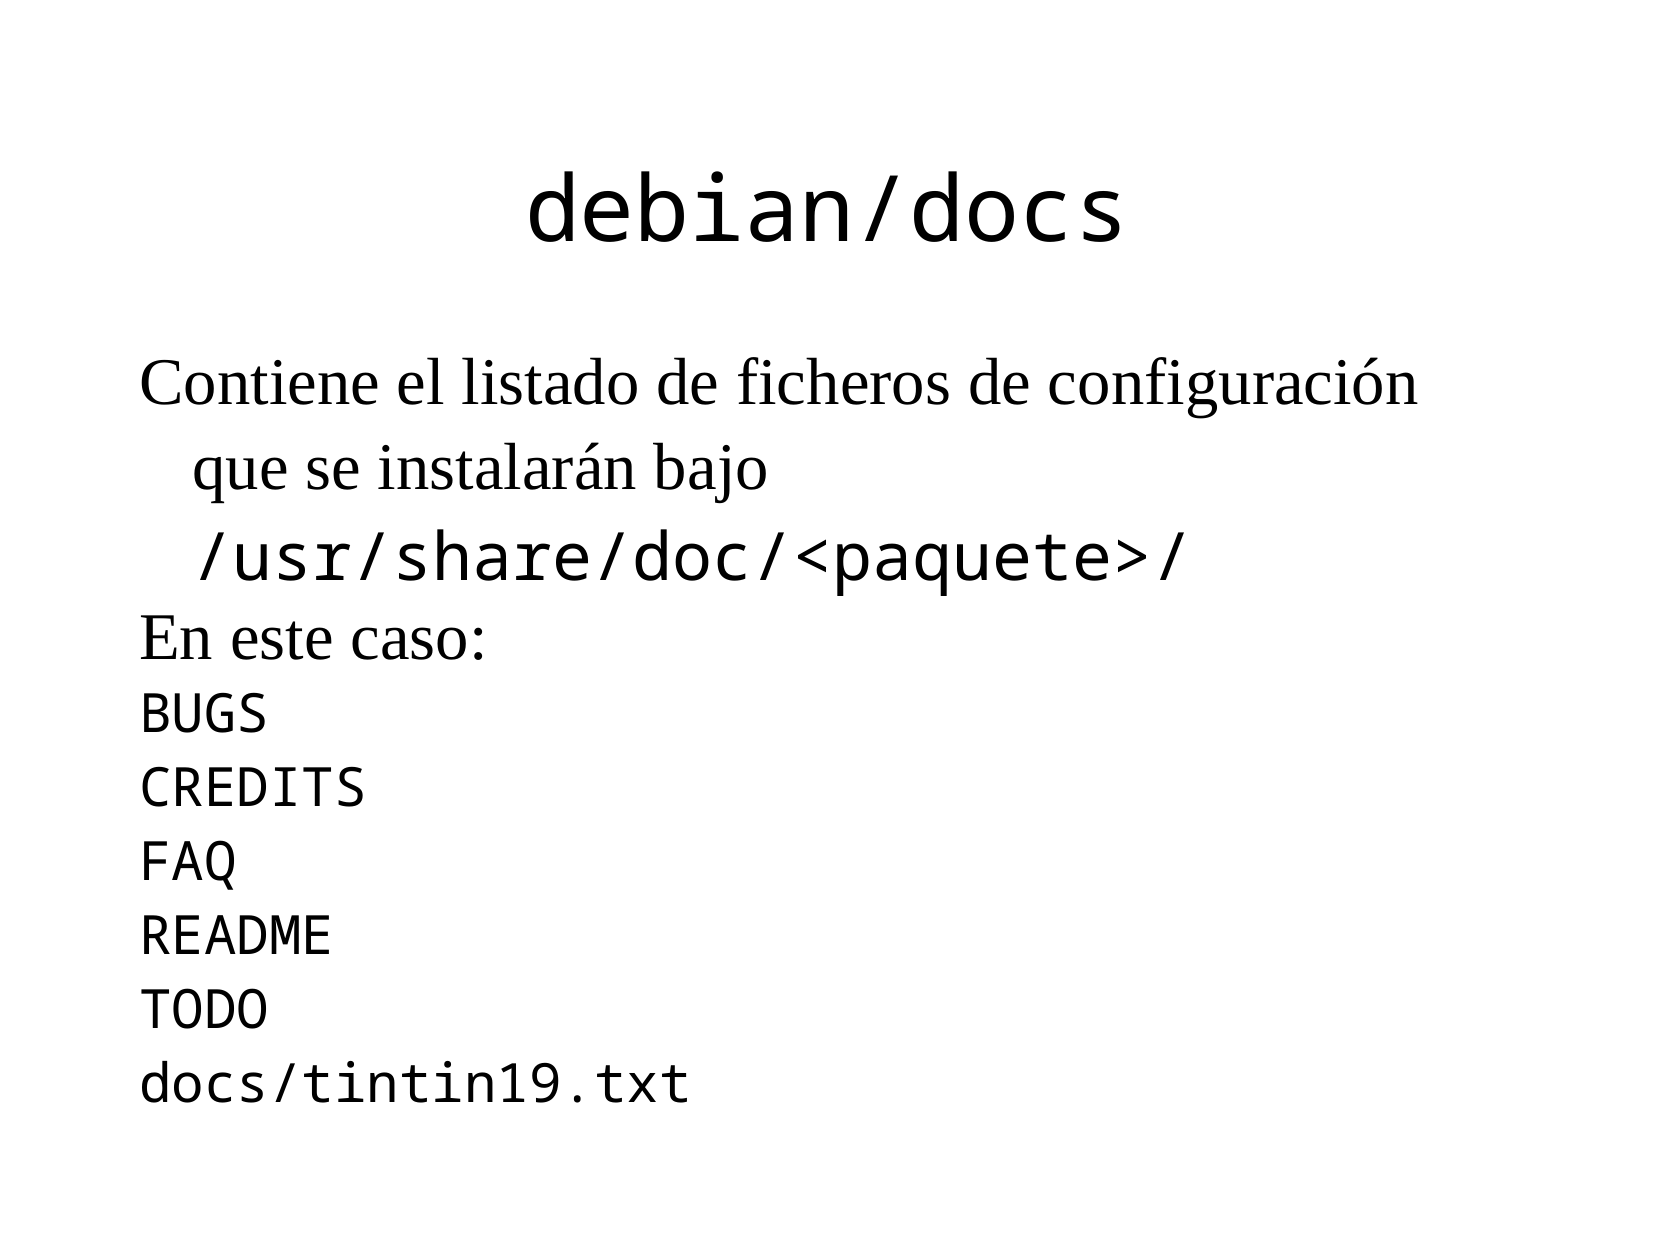

# debian/docs
Contiene el listado de ficheros de configuración que se instalarán bajo /usr/share/doc/<paquete>/
En este caso:
BUGS
CREDITS
FAQ
README
TODO
docs/tintin19.txt